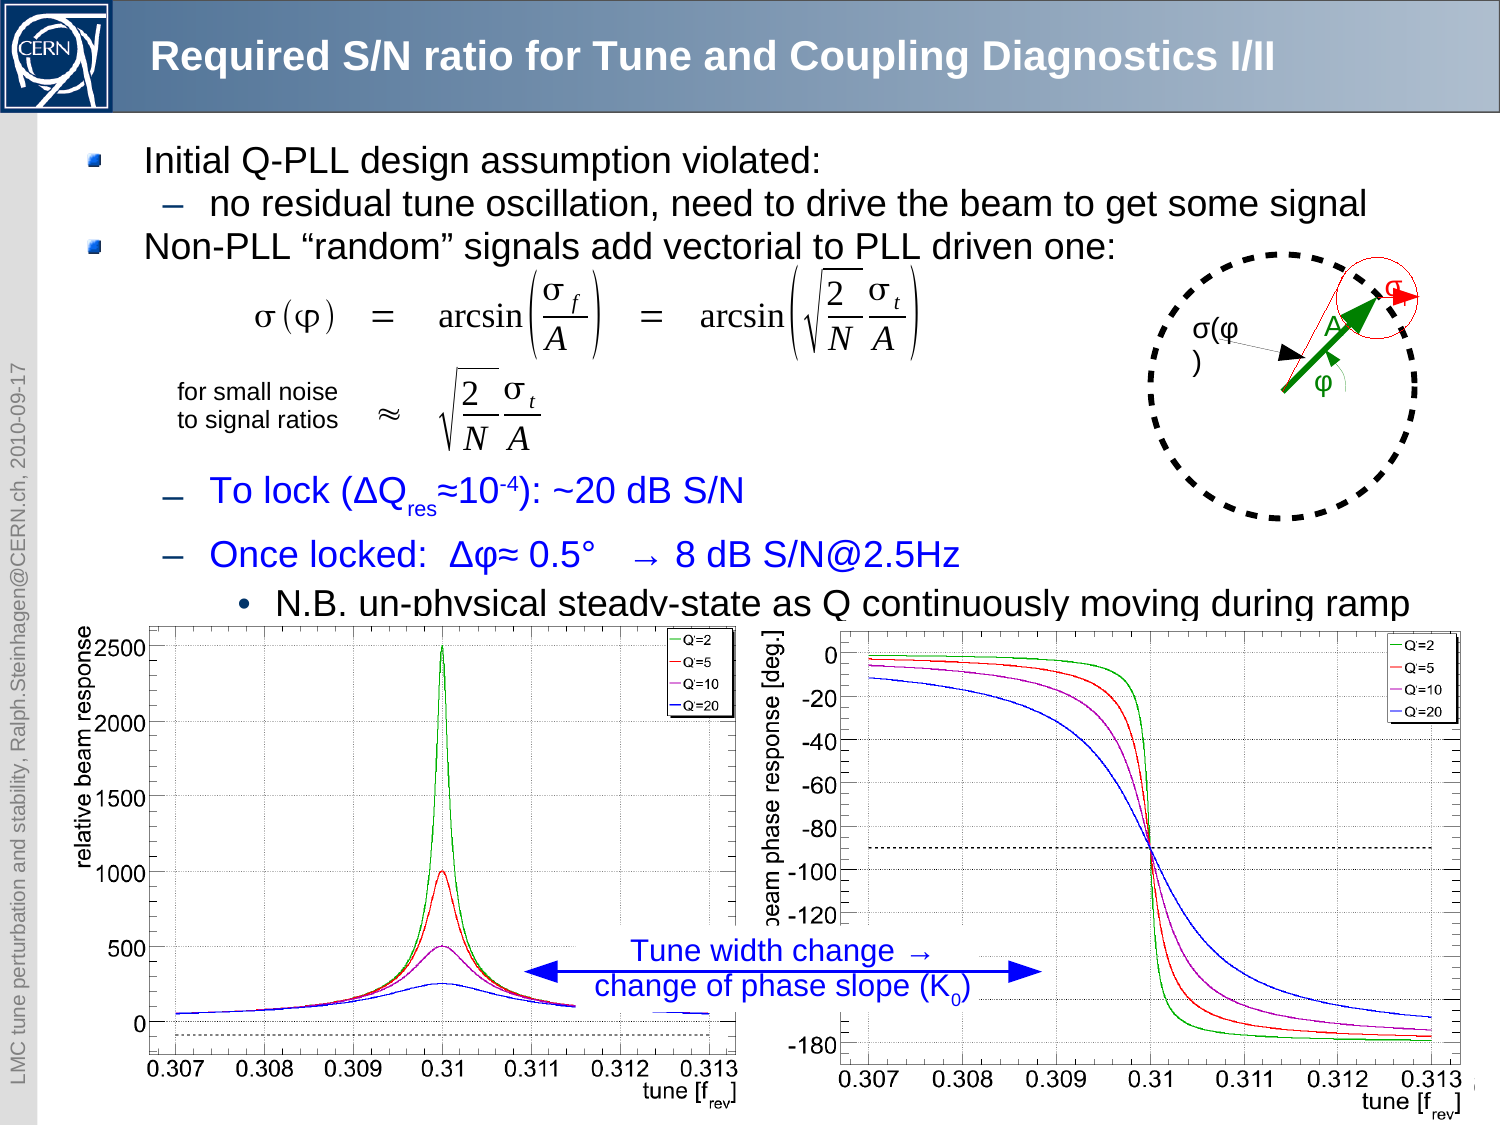

# Required S/N ratio for Tune and Coupling Diagnostics I/II
Initial Q-PLL design assumption violated:
no residual tune oscillation, need to drive the beam to get some signal
Non-PLL “random” signals add vectorial to PLL driven one:
To lock (ΔQres≈10-4): ~20 dB S/N
Once locked: Δφ≈ 0.5° → 8 dB S/N@2.5Hz
N.B. un-physical steady-state as Q continuously moving during ramp
σf
A
σ(φ)
φ
for small noise
to signal ratios
Tune width change →
change of phase slope (K0)